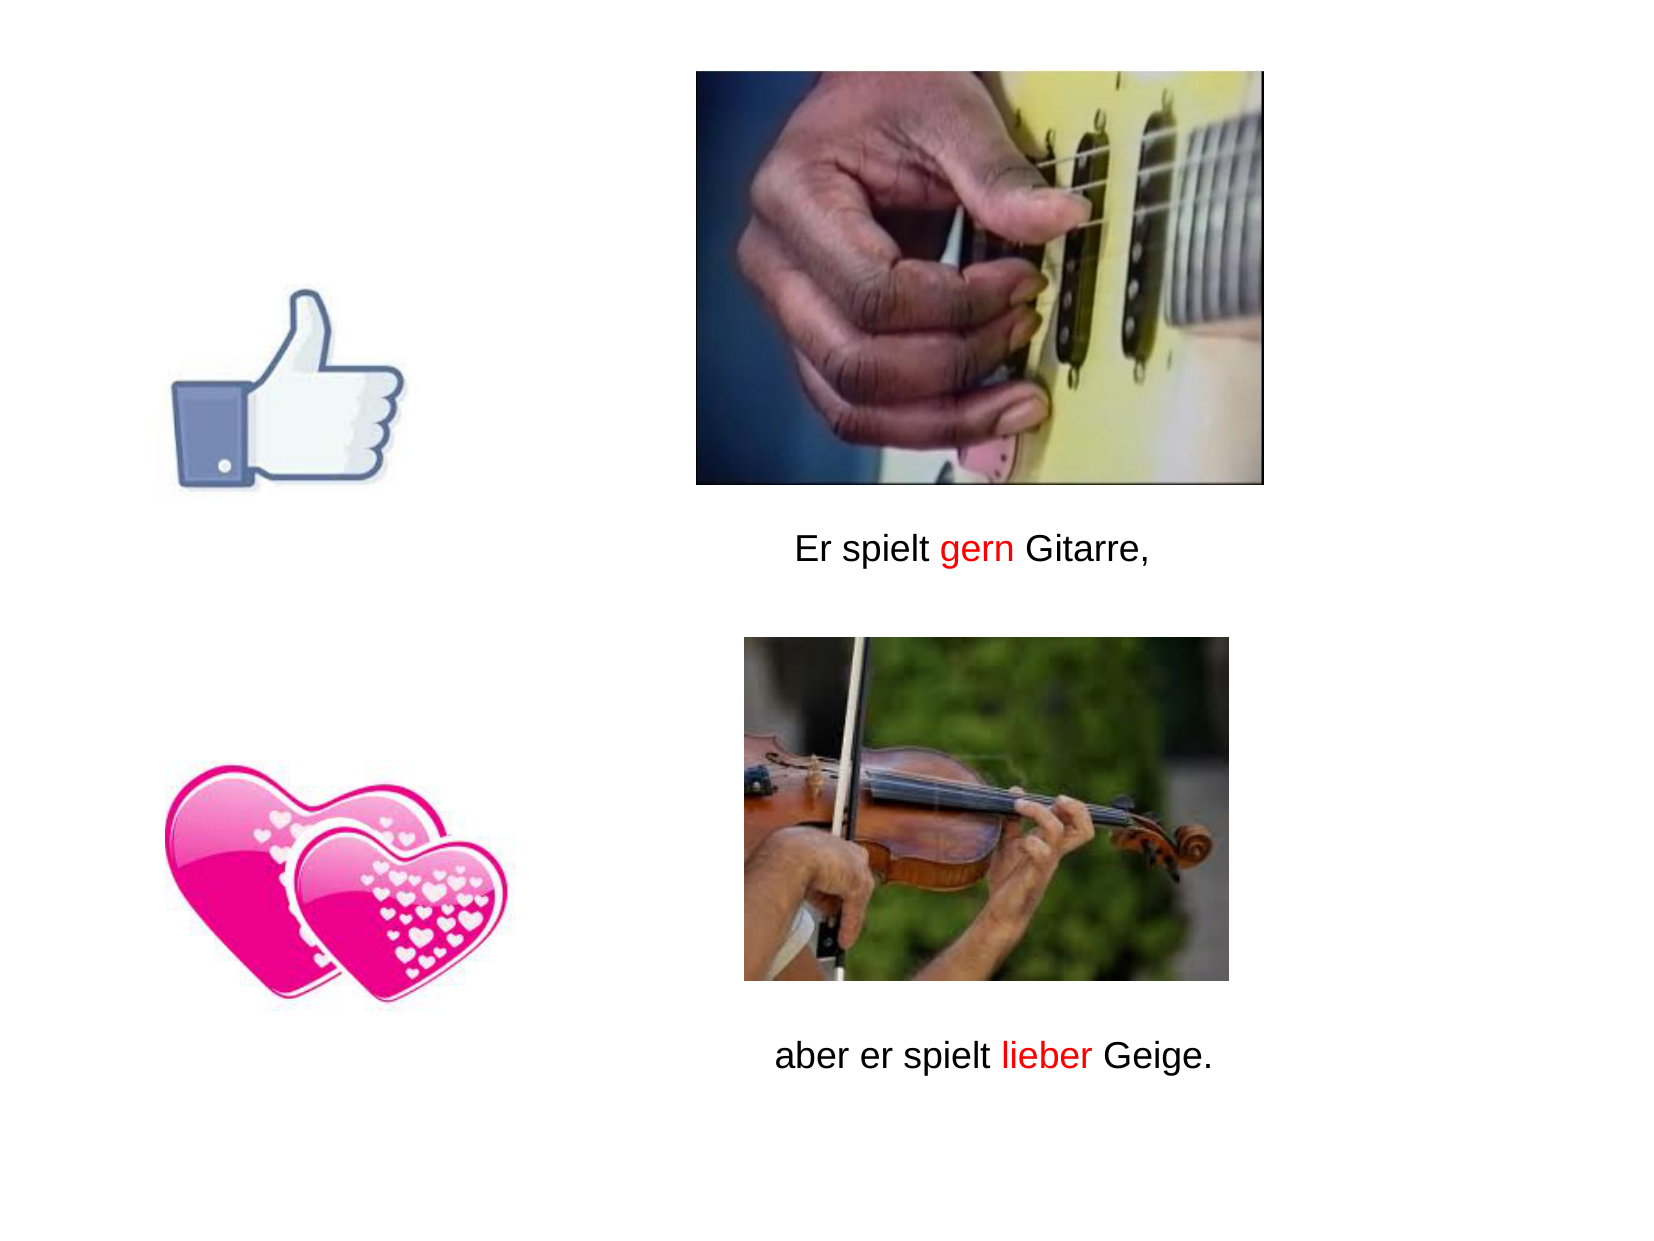

Er spielt gern Gitarre,
aber er spielt lieber Geige.